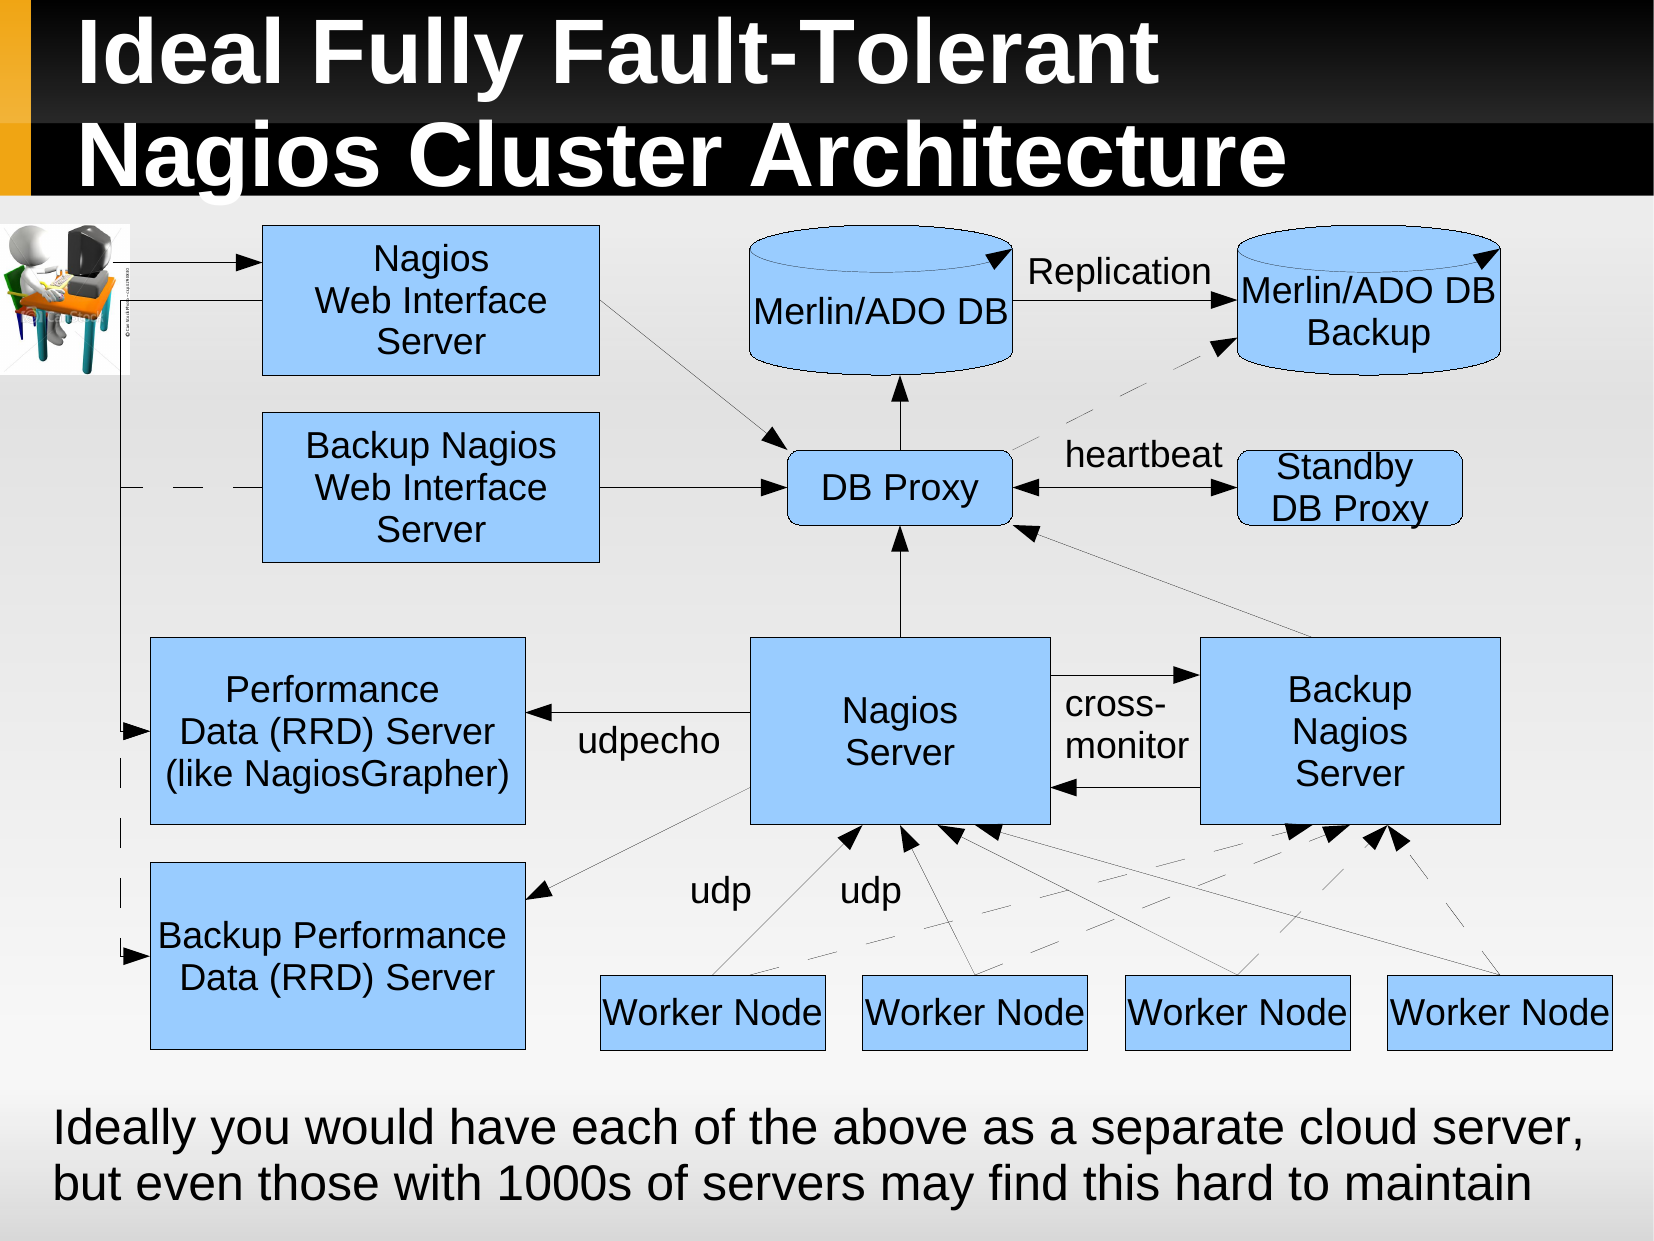

# Ideal Fully Fault-Tolerant Nagios Cluster Architecture
Nagios
Web Interface
Server
Merlin/ADO DB
Merlin/ADO DB
Backup
Replication
Backup Nagios
Web Interface
Server
heartbeat
DB Proxy
Standby
DB Proxy
Performance
Data (RRD) Server
(like NagiosGrapher)
Nagios
Server
Backup
Nagios
Server
cross-monitor
udpecho
Backup Performance
Data (RRD) Server
udp
udp
Worker Node
Worker Node
Worker Node
Worker Node
Ideally you would have each of the above as a separate cloud server, but even those with 1000s of servers may find this hard to maintain